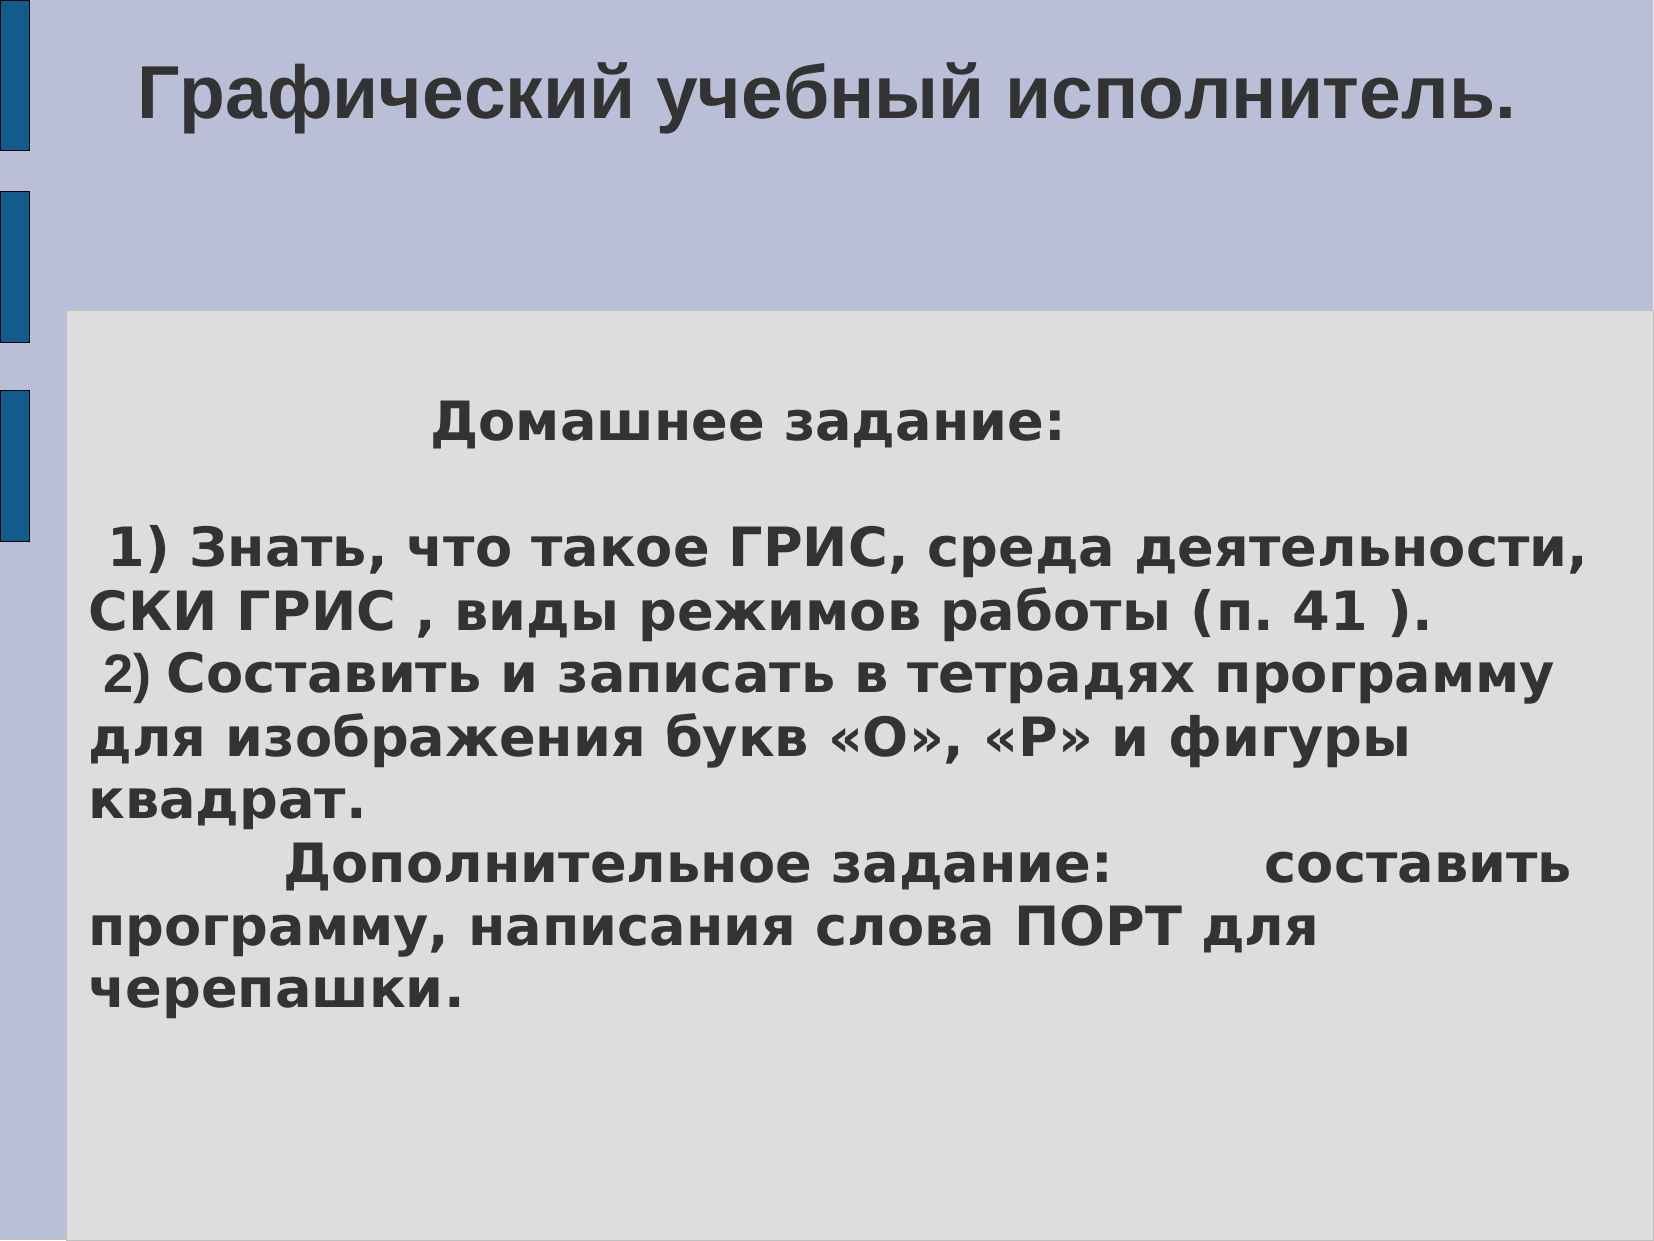

# Графический учебный исполнитель.
 Домашнее задание:
 1) Знать, что такое ГРИС, среда деятельности, СКИ ГРИС , виды режимов работы (п. 41 ).
 2) Составить и записать в тетрадях программу для изображения букв «О», «Р» и фигуры квадрат.
 Дополнительное задание: составить программу, написания слова ПОРТ для черепашки.